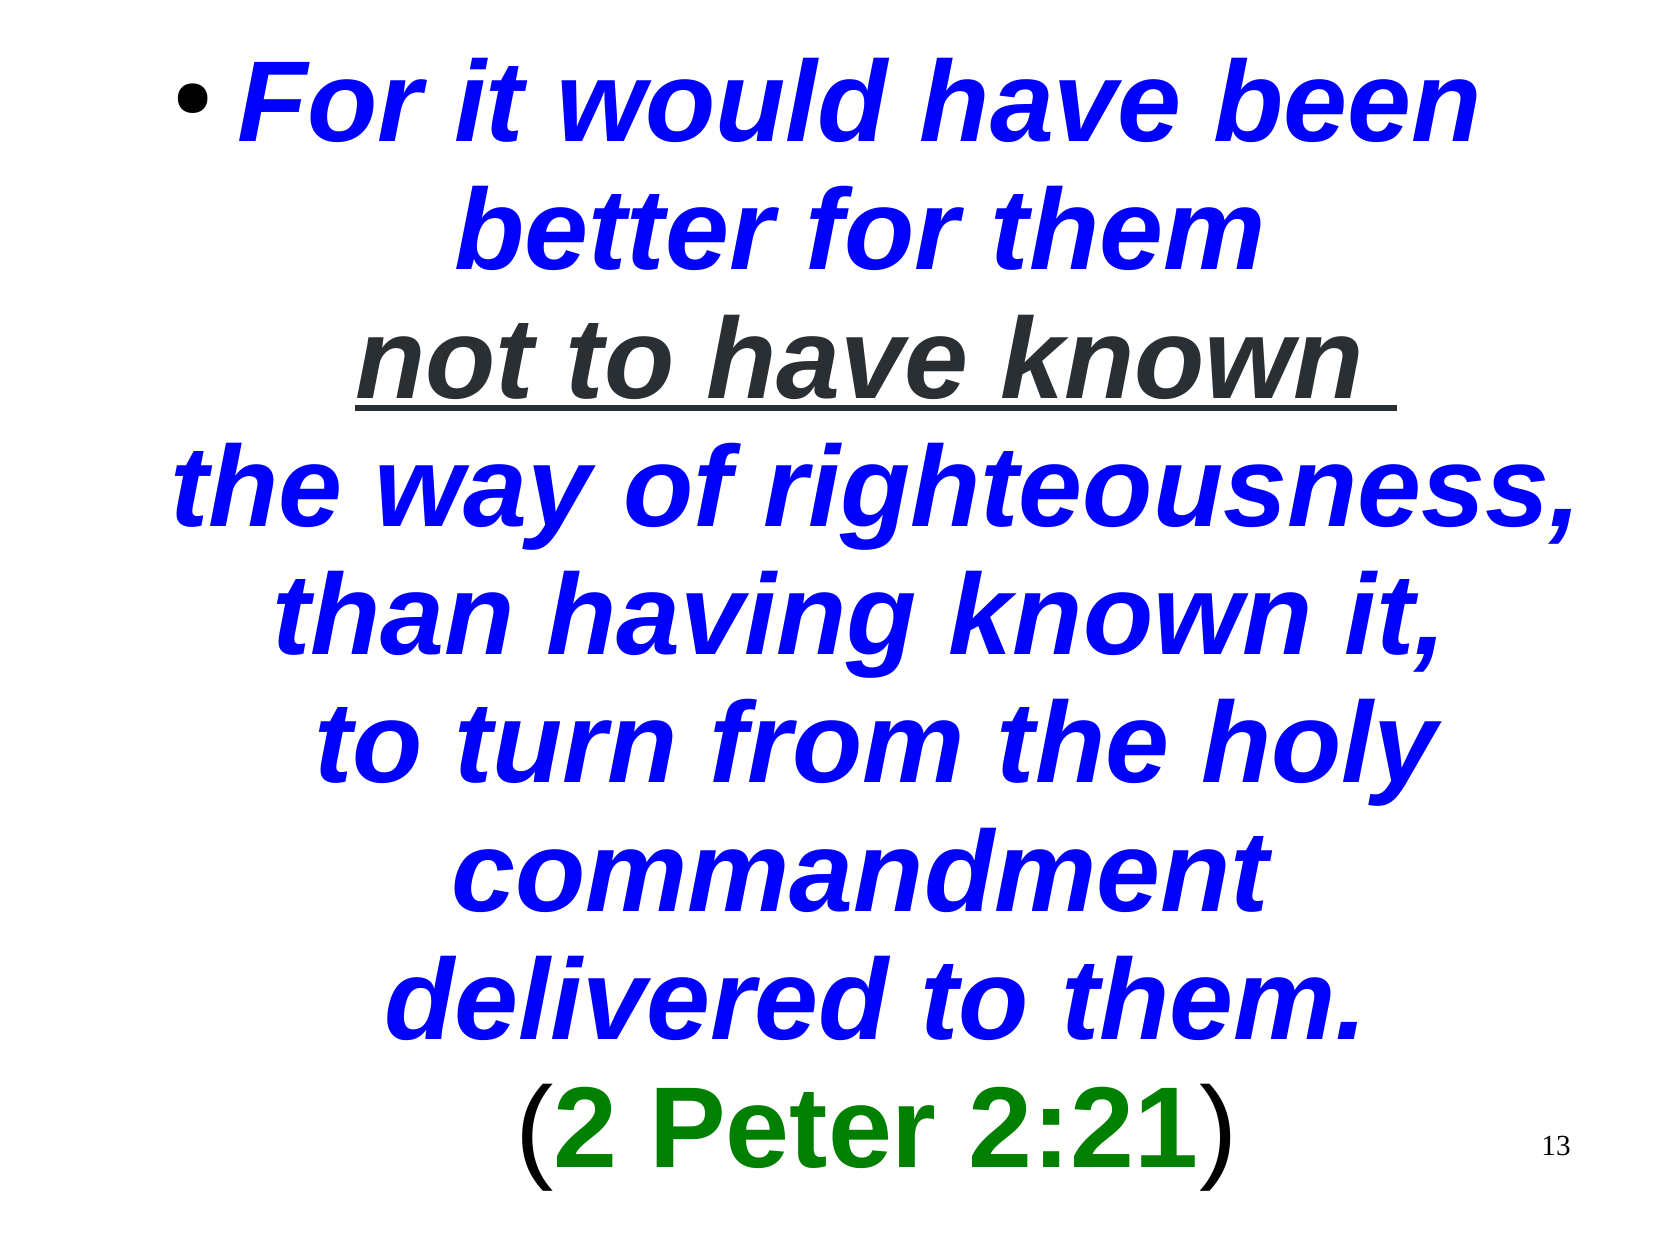

# For it would have been better for them not to have known the way of righteousness, than having known it, to turn from the holy commandment delivered to them. (2 Peter 2:21)
13